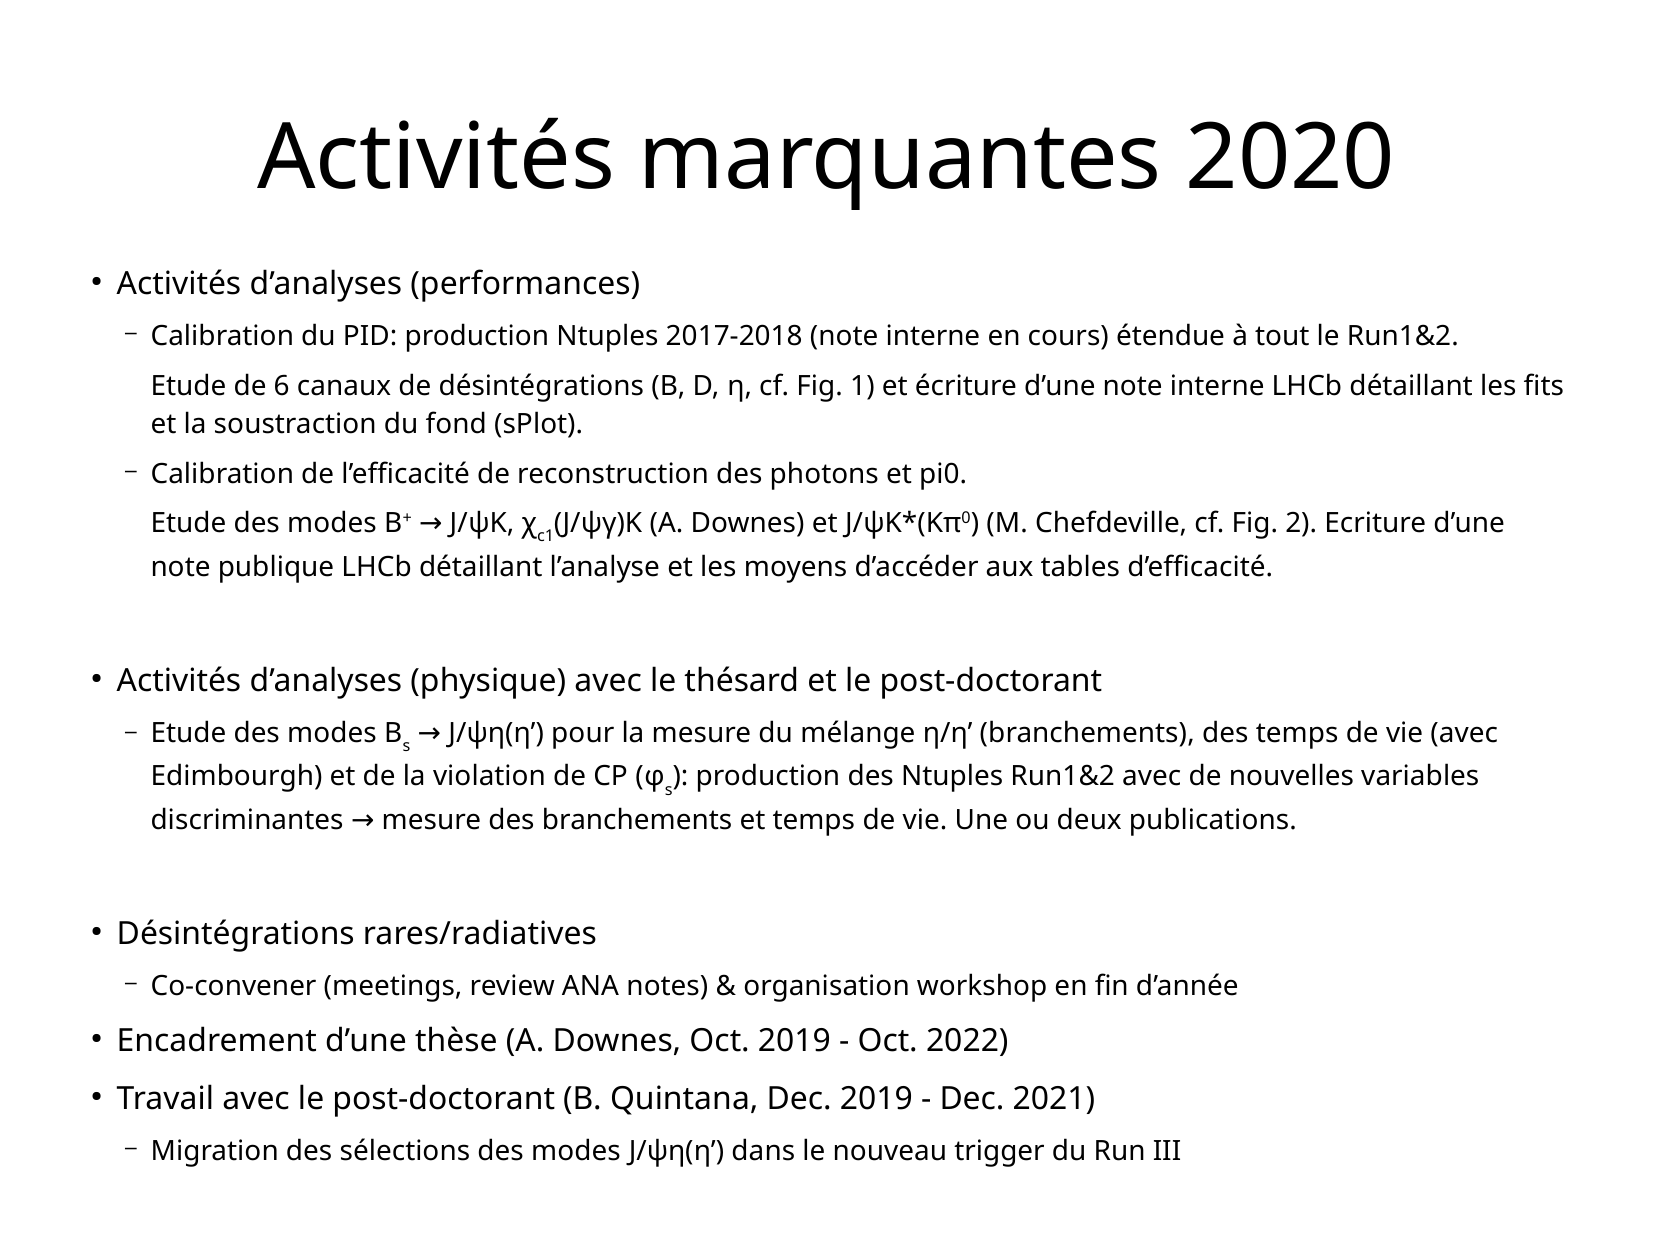

# Activités marquantes 2020
Activités d’analyses (performances)
Calibration du PID: production Ntuples 2017-2018 (note interne en cours) étendue à tout le Run1&2.
Etude de 6 canaux de désintégrations (B, D, η, cf. Fig. 1) et écriture d’une note interne LHCb détaillant les fits et la soustraction du fond (sPlot).
Calibration de l’efficacité de reconstruction des photons et pi0.
Etude des modes B+ → J/ψK, χc1(J/ψγ)K (A. Downes) et J/ψK*(Kπ0) (M. Chefdeville, cf. Fig. 2). Ecriture d’une note publique LHCb détaillant l’analyse et les moyens d’accéder aux tables d’efficacité.
Activités d’analyses (physique) avec le thésard et le post-doctorant
Etude des modes Bs → J/ψη(η’) pour la mesure du mélange η/η’ (branchements), des temps de vie (avec Edimbourgh) et de la violation de CP (φs): production des Ntuples Run1&2 avec de nouvelles variables discriminantes → mesure des branchements et temps de vie. Une ou deux publications.
Désintégrations rares/radiatives
Co-convener (meetings, review ANA notes) & organisation workshop en fin d’année
Encadrement d’une thèse (A. Downes, Oct. 2019 - Oct. 2022)
Travail avec le post-doctorant (B. Quintana, Dec. 2019 - Dec. 2021)
Migration des sélections des modes J/ψη(η’) dans le nouveau trigger du Run III